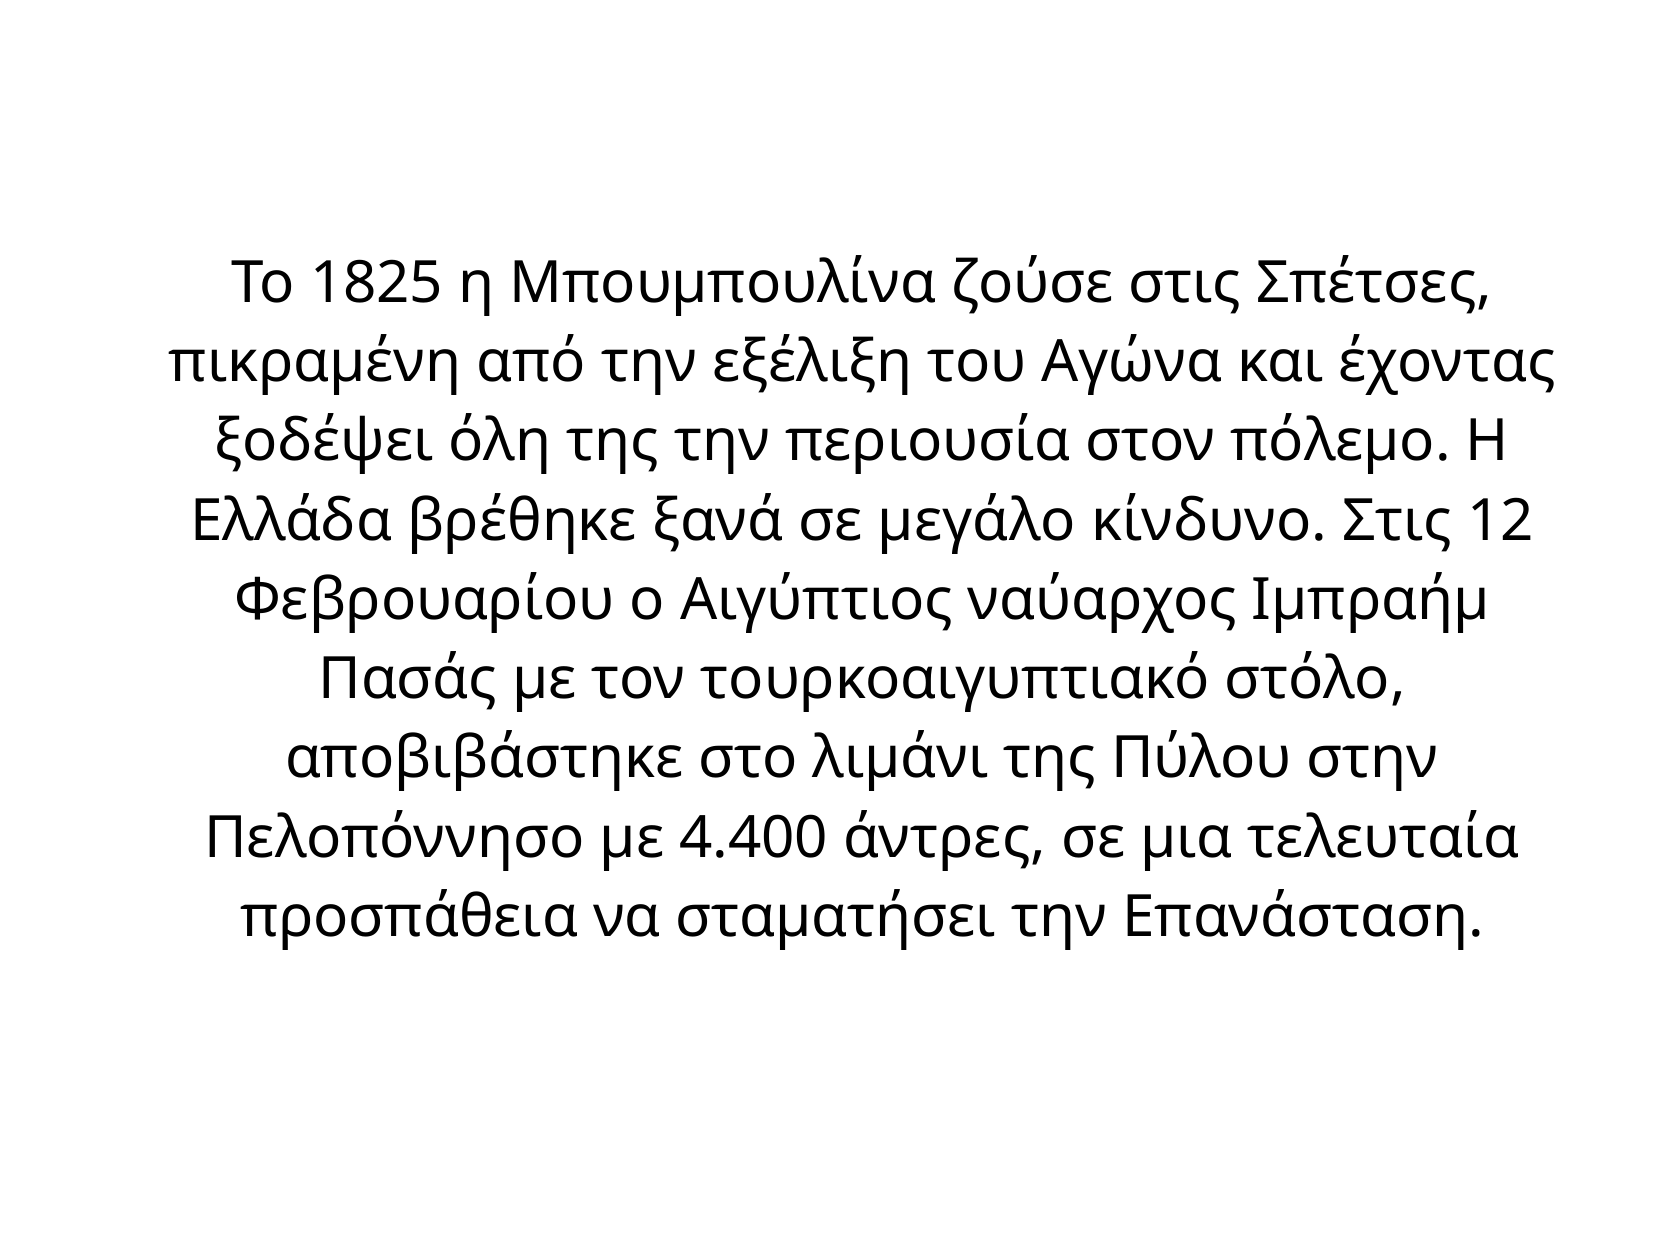

# Το 1825 η Μπουμπουλίνα ζούσε στις Σπέτσες, πικραμένη από την εξέλιξη του Αγώνα και έχοντας ξοδέψει όλη της την περιουσία στον πόλεμο. Η Ελλάδα βρέθηκε ξανά σε μεγάλο κίνδυνο. Στις 12 Φεβρουαρίου ο Αιγύπτιος ναύαρχος Ιμπραήμ Πασάς με τον τουρκοαιγυπτιακό στόλο, αποβιβάστηκε στο λιμάνι της Πύλου στην Πελοπόννησο με 4.400 άντρες, σε μια τελευταία προσπάθεια να σταματήσει την Επανάσταση.